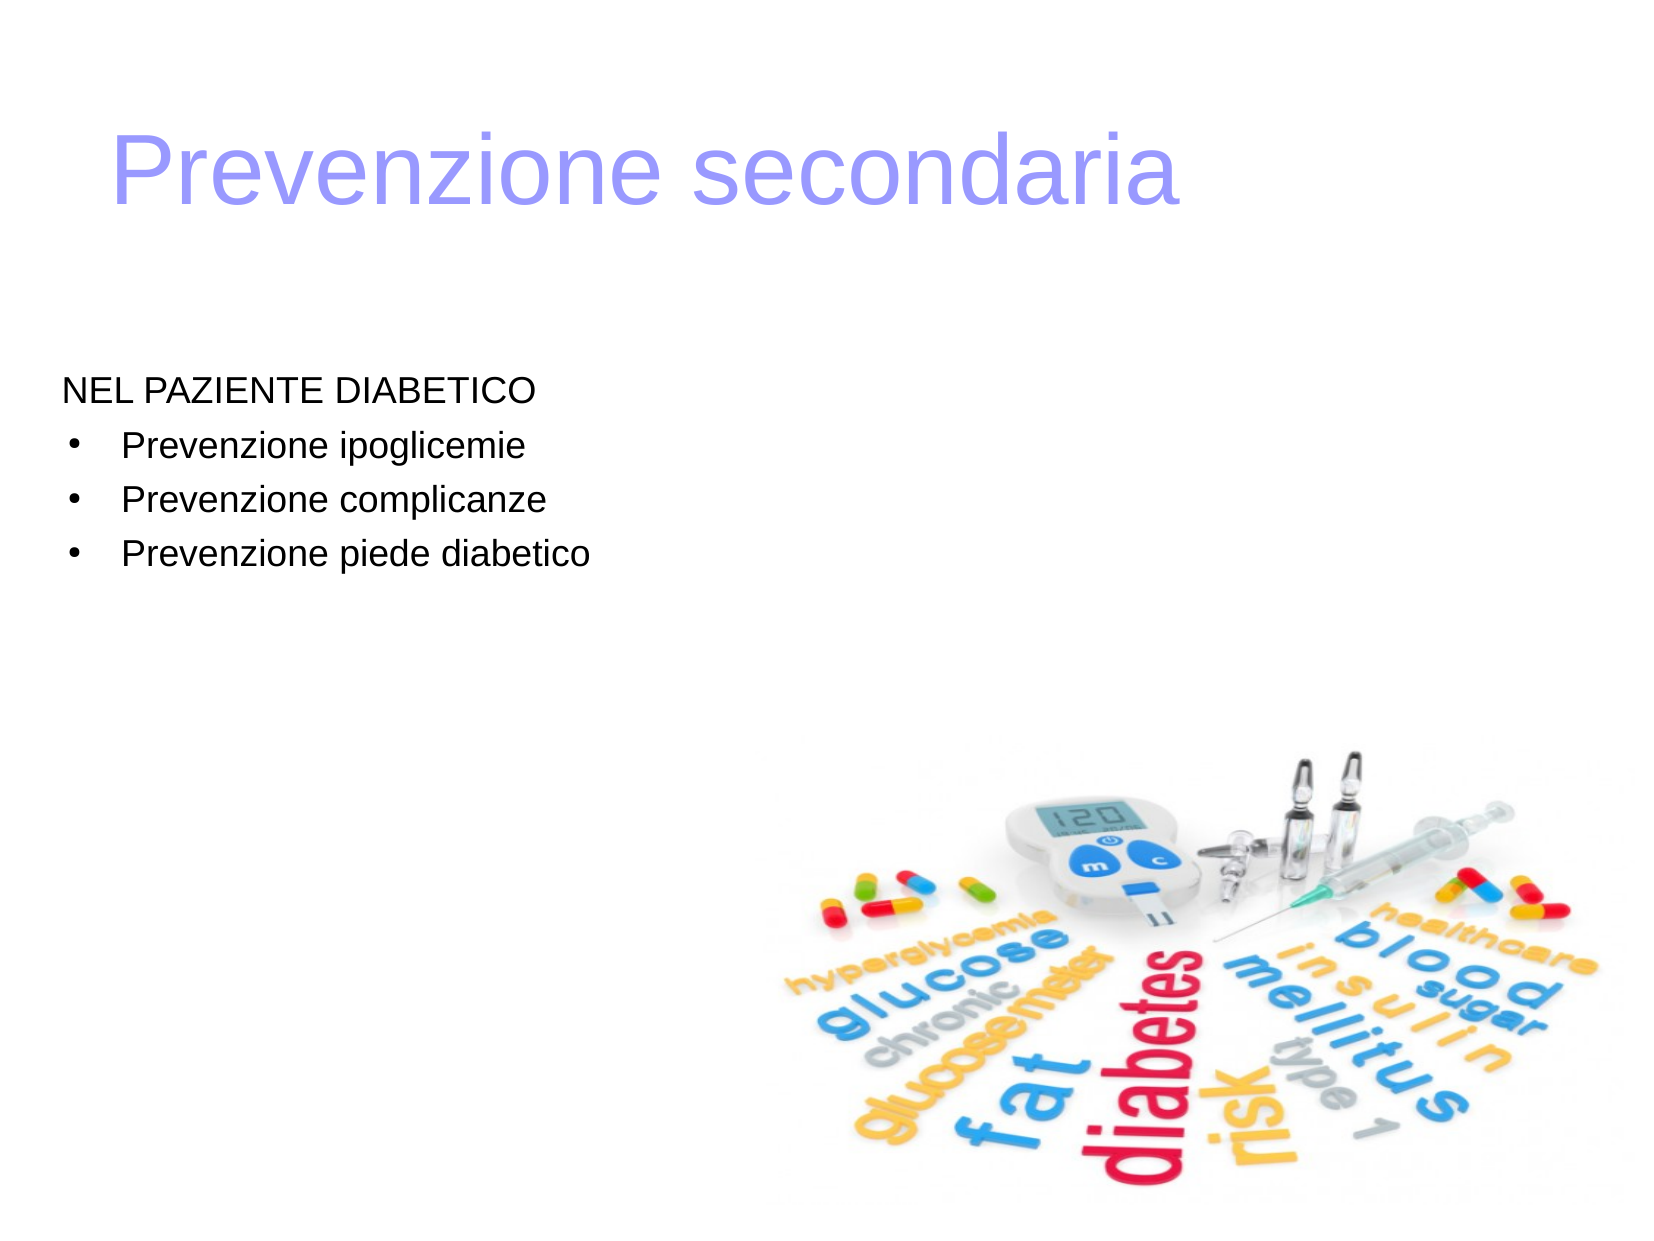

Prevenzione secondaria
NEL PAZIENTE DIABETICO
Prevenzione ipoglicemie
Prevenzione complicanze
Prevenzione piede diabetico